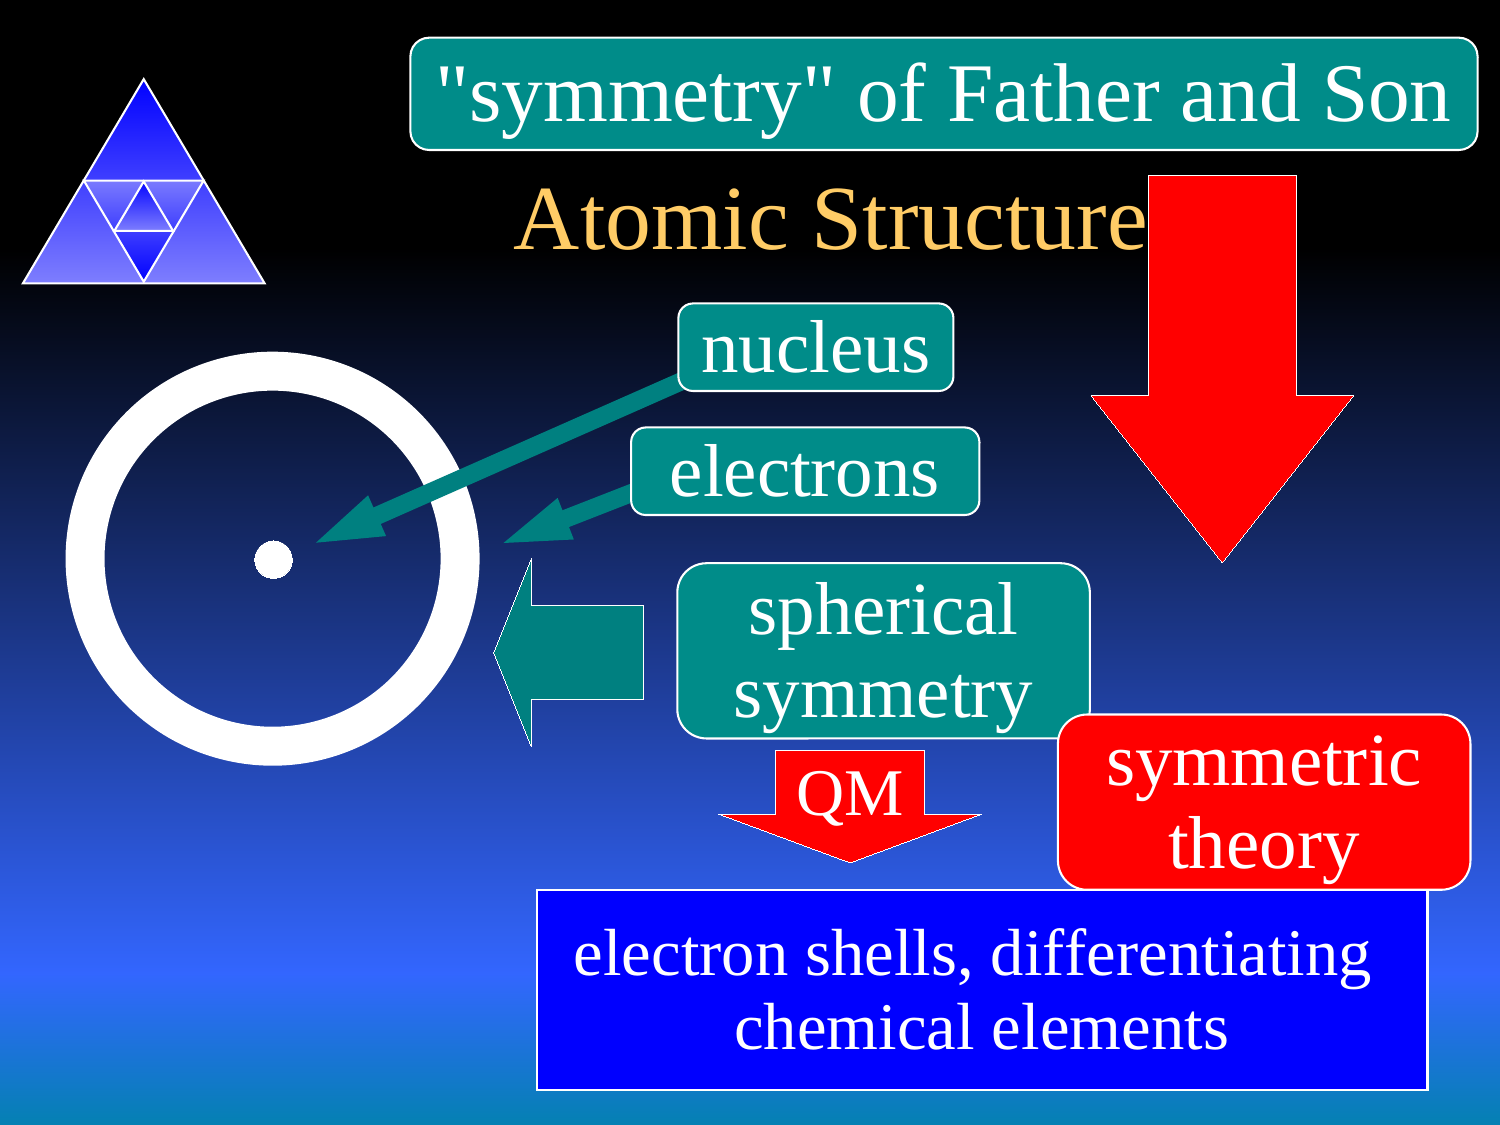

"symmetry" of Father and Son
# Atomic Structure
nucleus
electrons
spherical
symmetry
symmetric
theory
QM
electron shells, differentiating
chemical elements